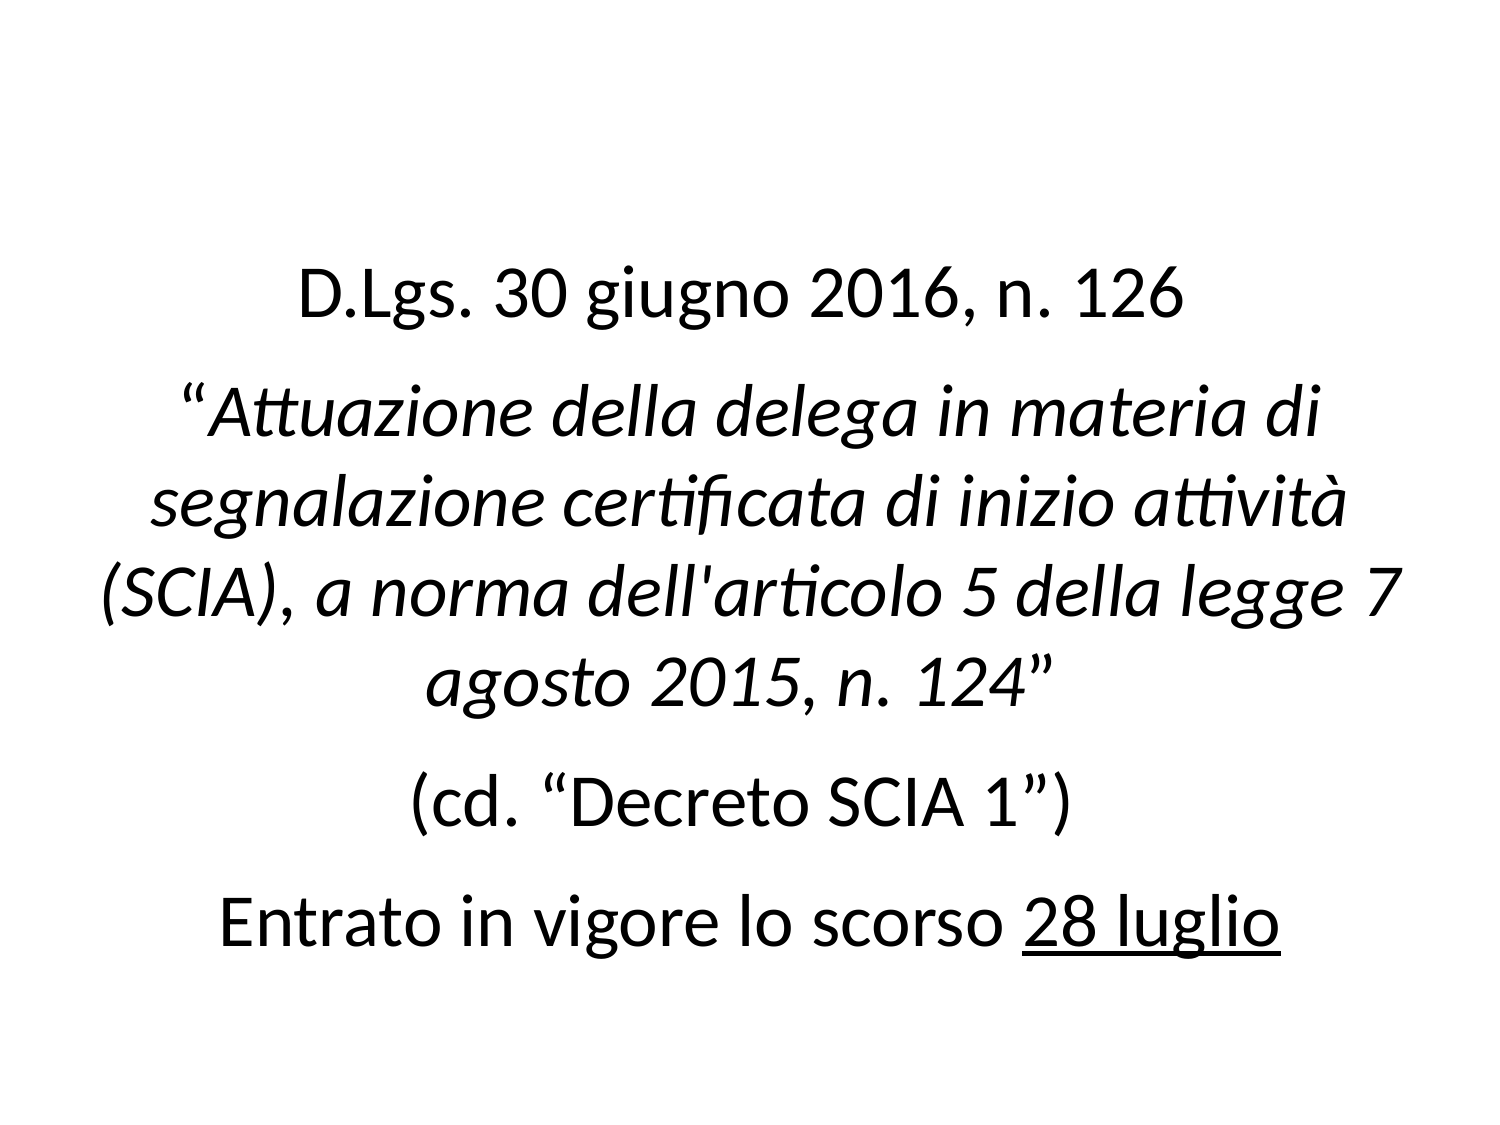

# D.Lgs. 30 giugno 2016, n. 126
“Attuazione della delega in materia di segnalazione certificata di inizio attività (SCIA), a norma dell'articolo 5 della legge 7 agosto 2015, n. 124”
(cd. “Decreto SCIA 1”)
Entrato in vigore lo scorso 28 luglio